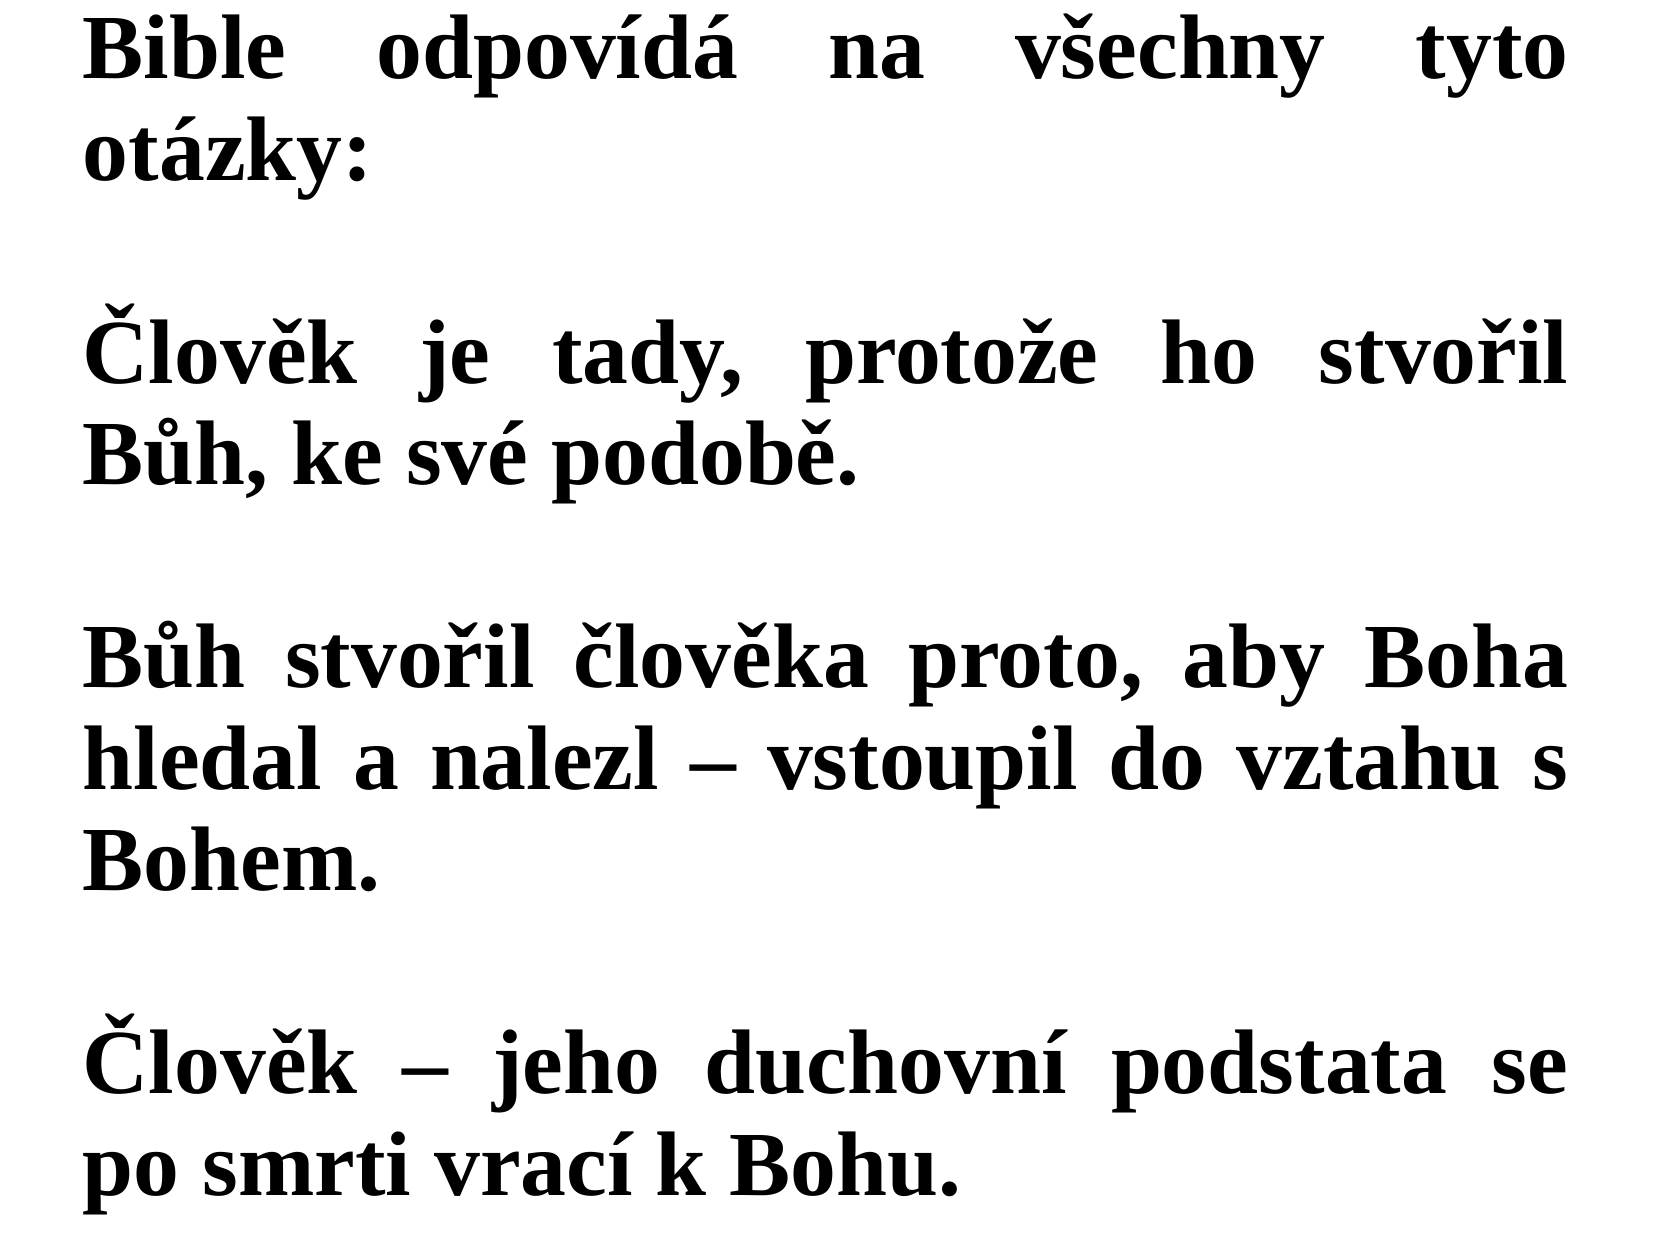

# Bible odpovídá na všechny tyto otázky:
Člověk je tady, protože ho stvořil Bůh, ke své podobě.
Bůh stvořil člověka proto, aby Boha hledal a nalezl – vstoupil do vztahu s Bohem.
Člověk – jeho duchovní podstata se po smrti vrací k Bohu.